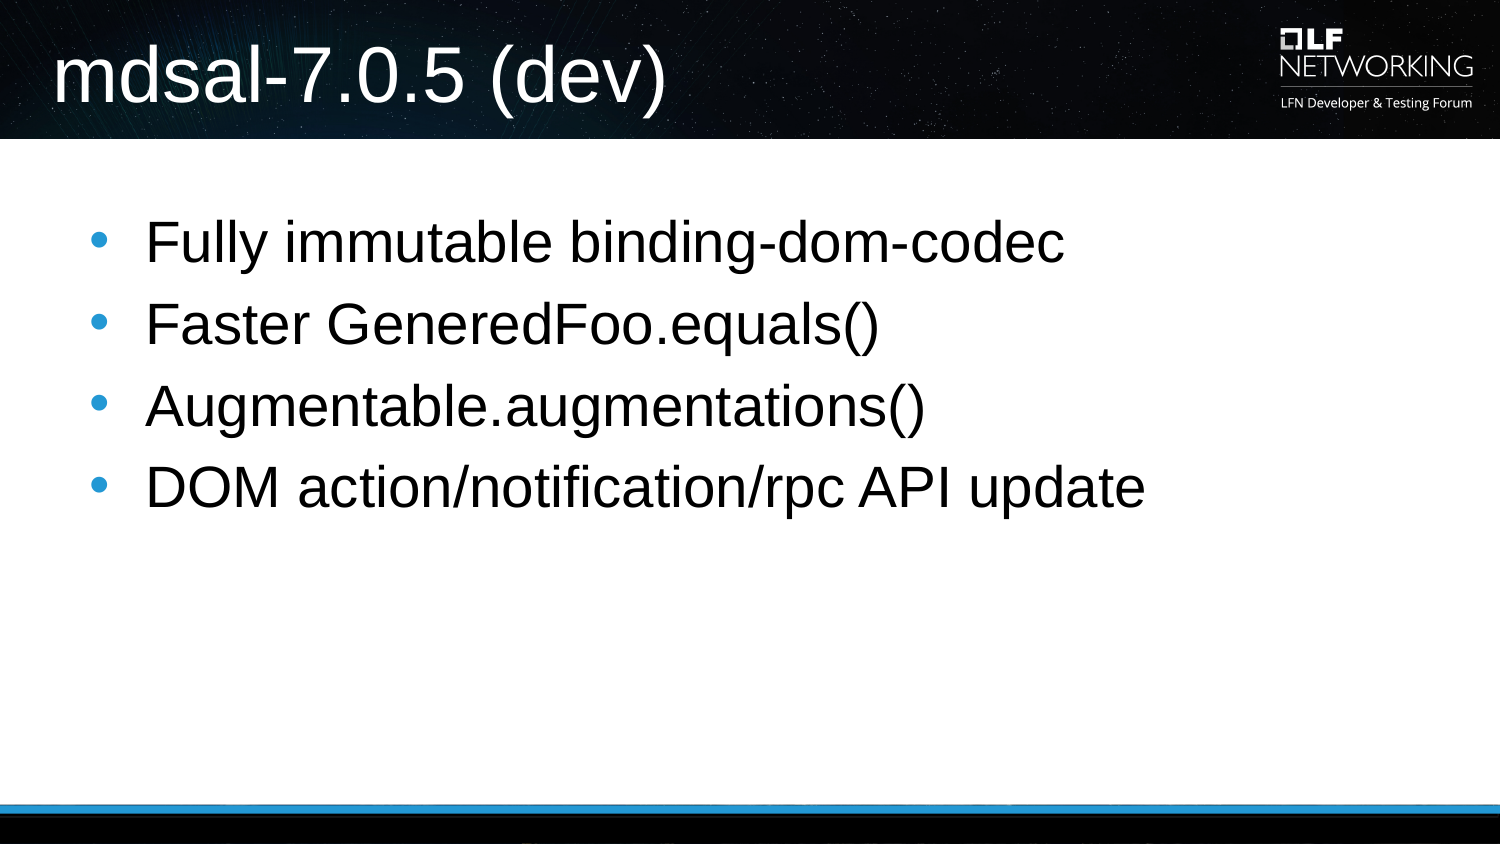

# mdsal-7.0.5 (dev)
Fully immutable binding-dom-codec
Faster GeneredFoo.equals()
Augmentable.augmentations()
DOM action/notification/rpc API update